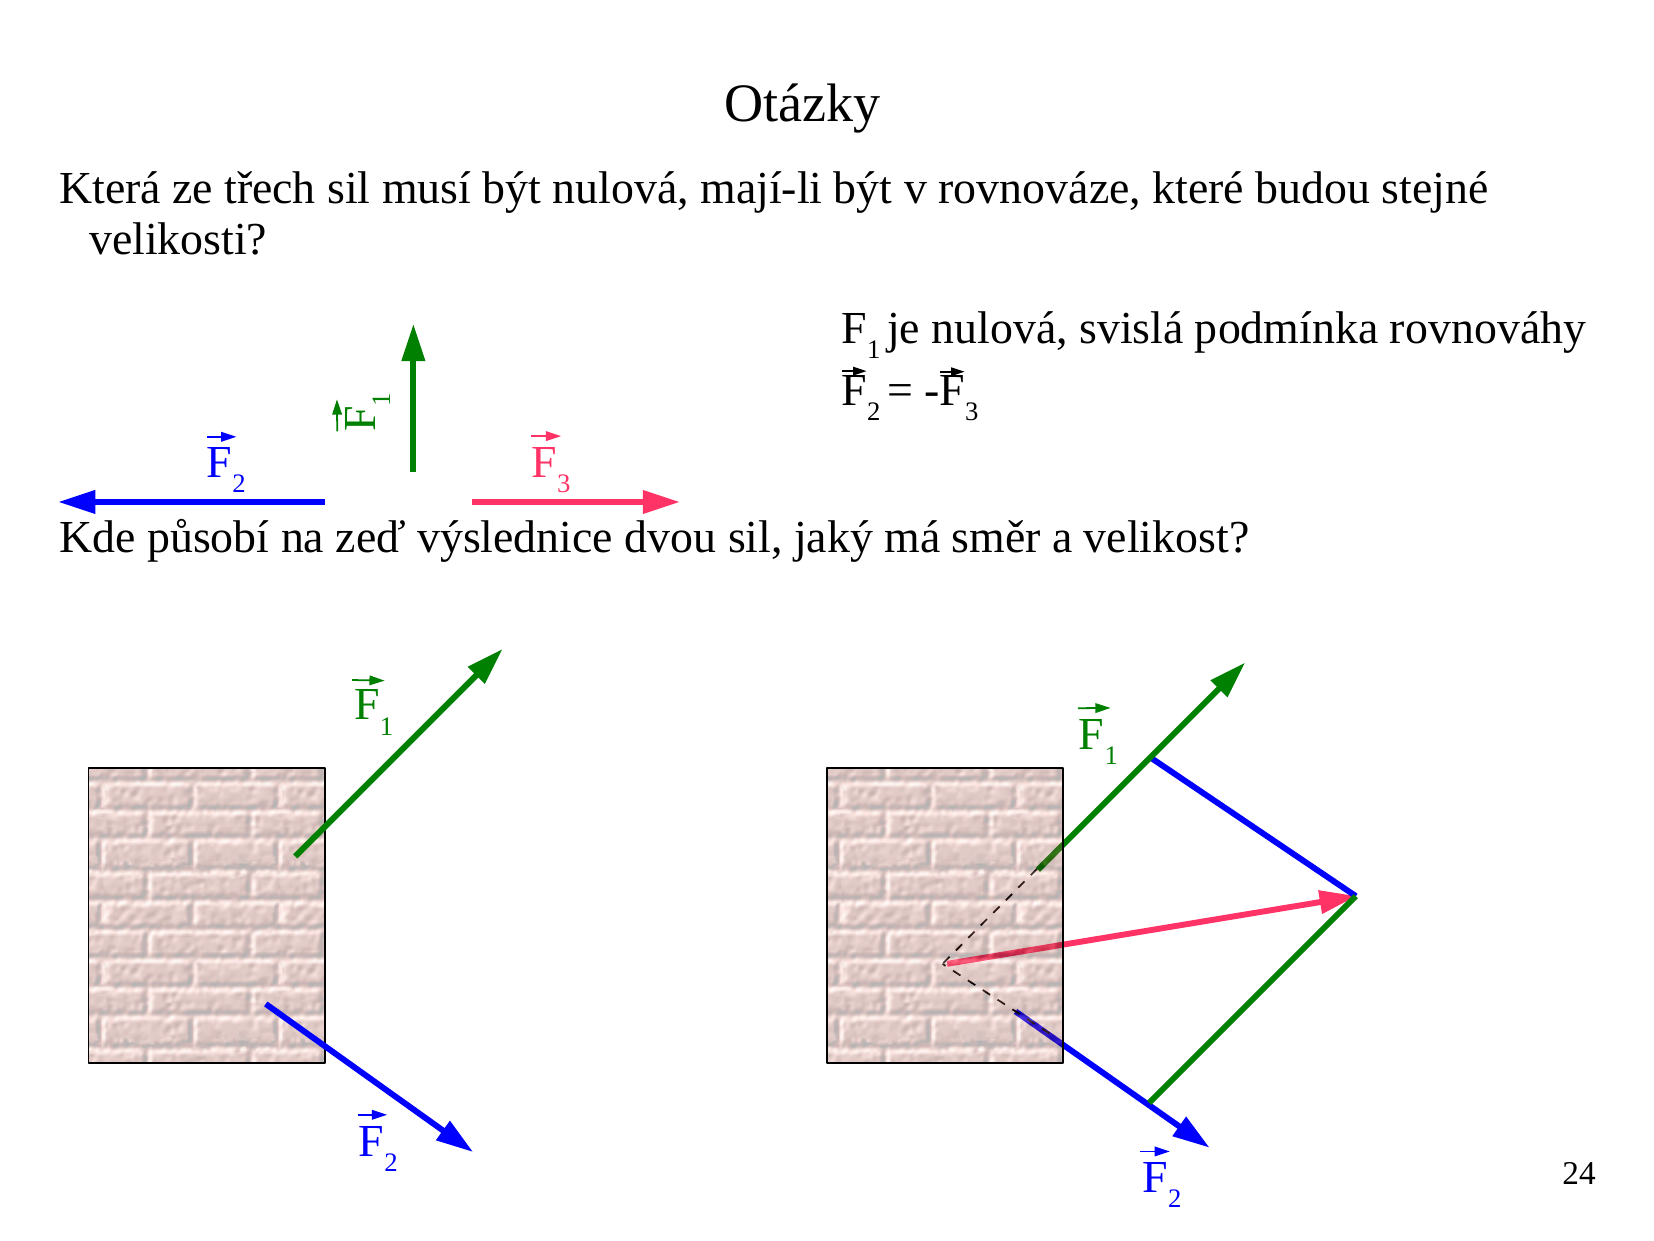

# Otázky
Která ze třech sil musí být nulová, mají-li být v rovnováze, které budou stejné velikosti?
Kde působí na zeď výslednice dvou sil, jaký má směr a velikost?
F1 je nulová, svislá podmínka rovnováhy
F2 = -F3
F1
F2
F3
F1
F1
F2
F2
24